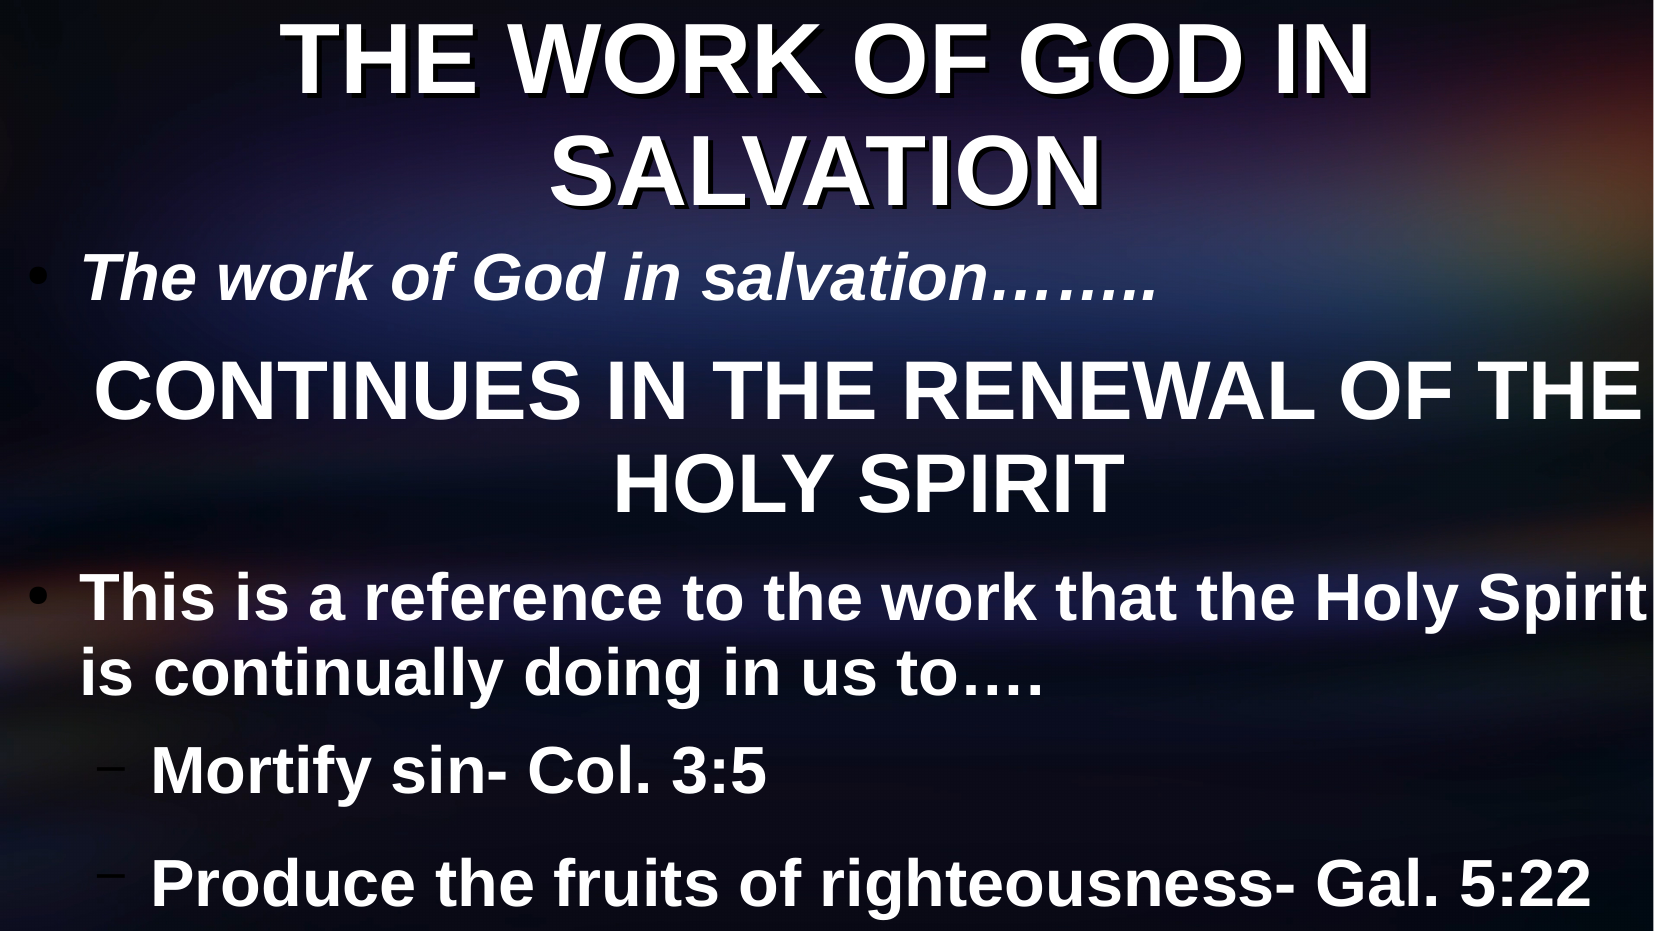

# THE WORK OF GOD IN SALVATION
The work of God in salvation……..
CONTINUES IN THE RENEWAL OF THE HOLY SPIRIT
This is a reference to the work that the Holy Spirit is continually doing in us to….
Mortify sin- Col. 3:5
Produce the fruits of righteousness- Gal. 5:22